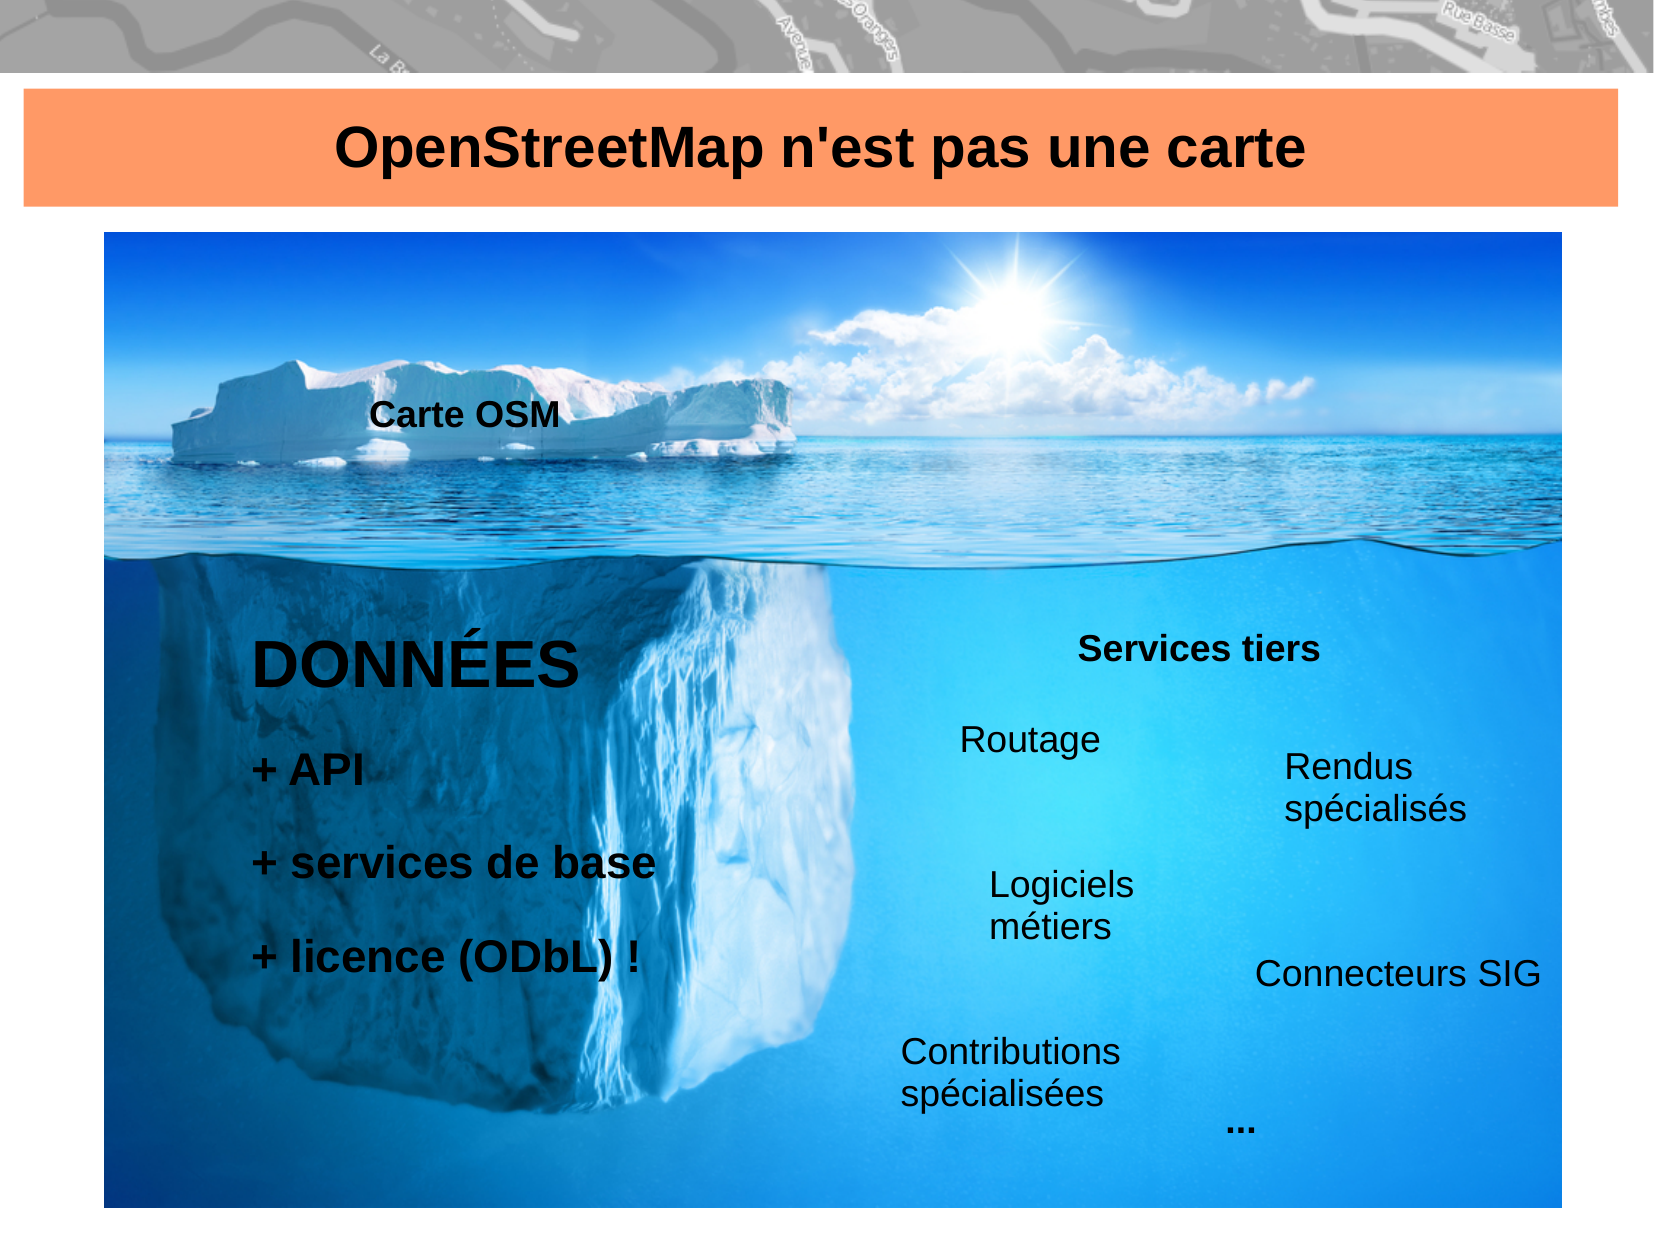

| | | | |
| --- | --- | --- | --- |
OpenStreetMap n'est pas une carte
Carte OSM
DONNÉES
+ API
+ services de base
+ licence (ODbL) !
Services tiers
Routage
Rendus
spécialisés
Logiciels
métiers
Connecteurs SIG
Contributions
spécialisées
...